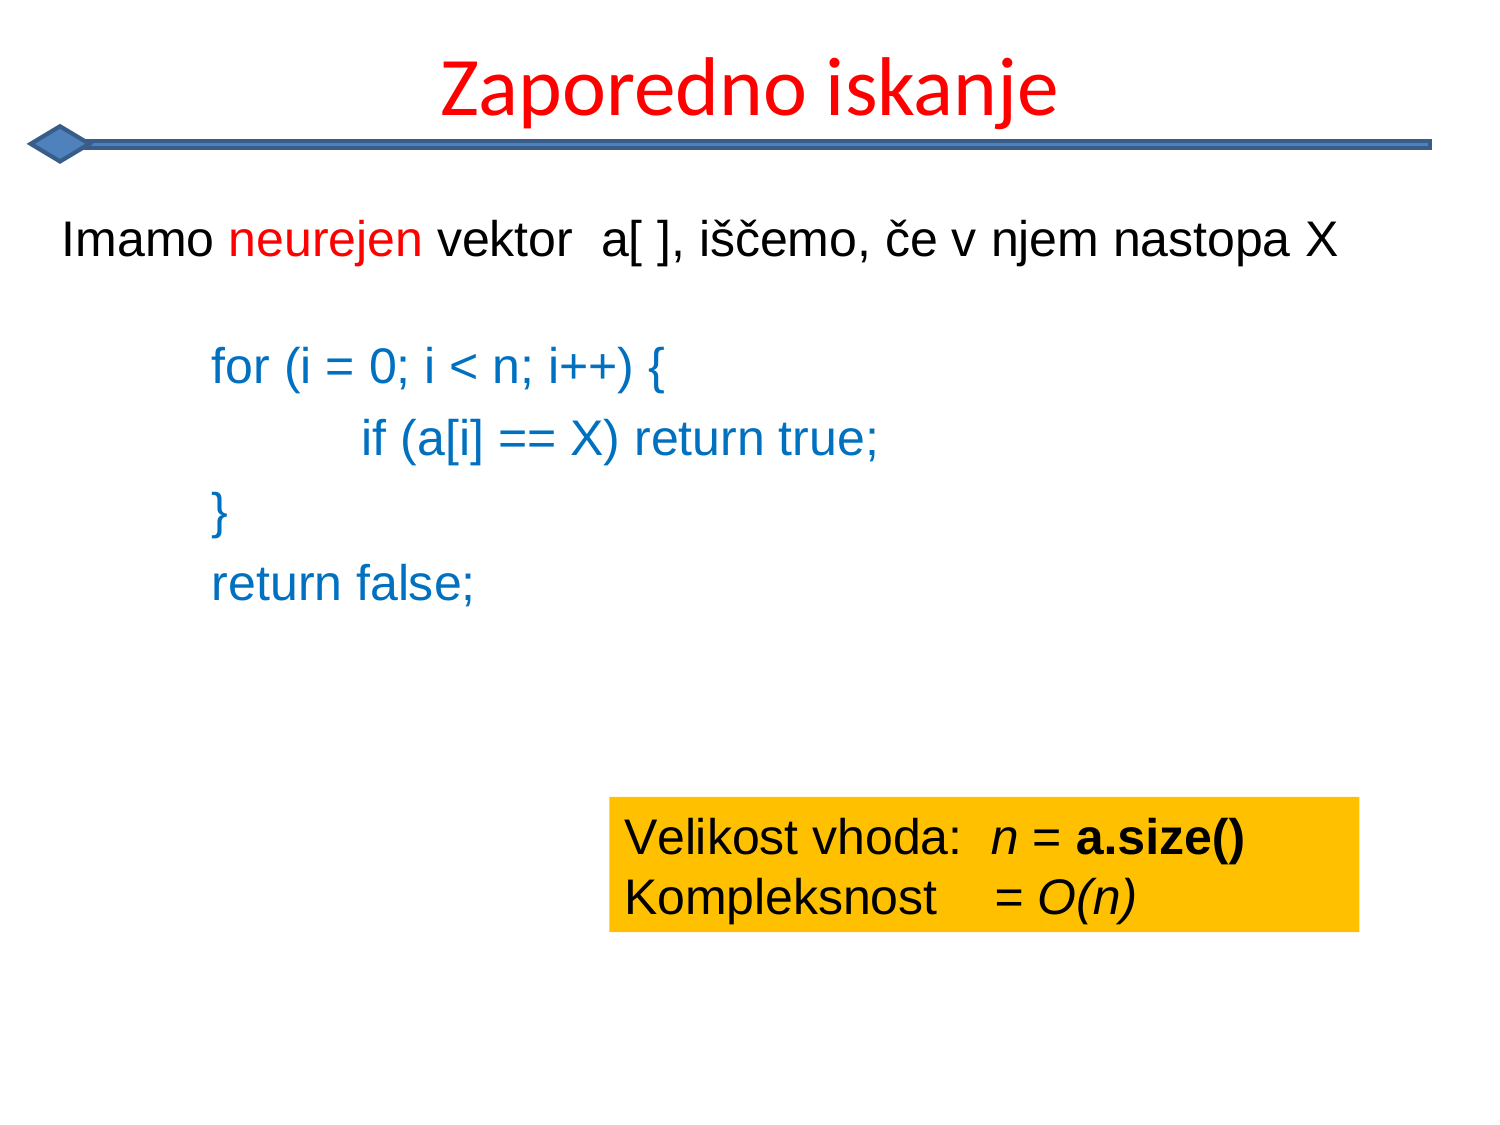

# Zaporedno iskanje
Imamo neurejen vektor a[ ], iščemo, če v njem nastopa X
		for (i = 0; i < n; i++) {
	 		if (a[i] == X) return true;
		}
		return false;
Velikost vhoda: n = a.size()
Kompleksnost = O(n)